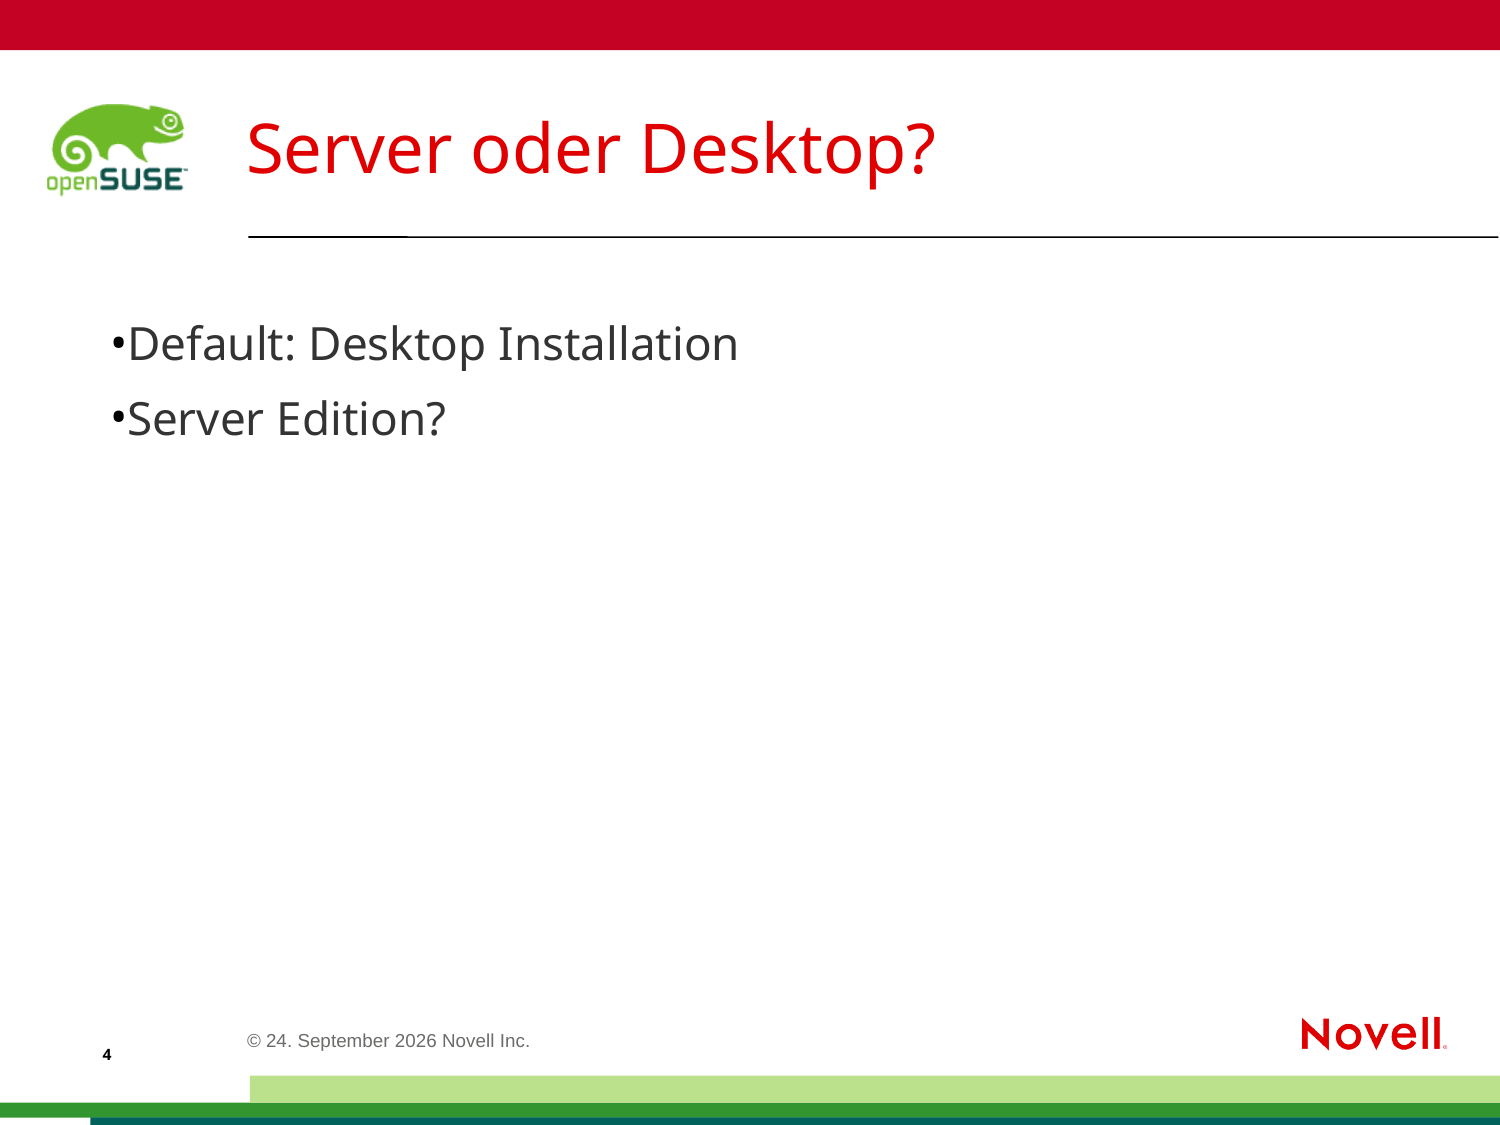

# Server oder Desktop?
Default: Desktop Installation
Server Edition?